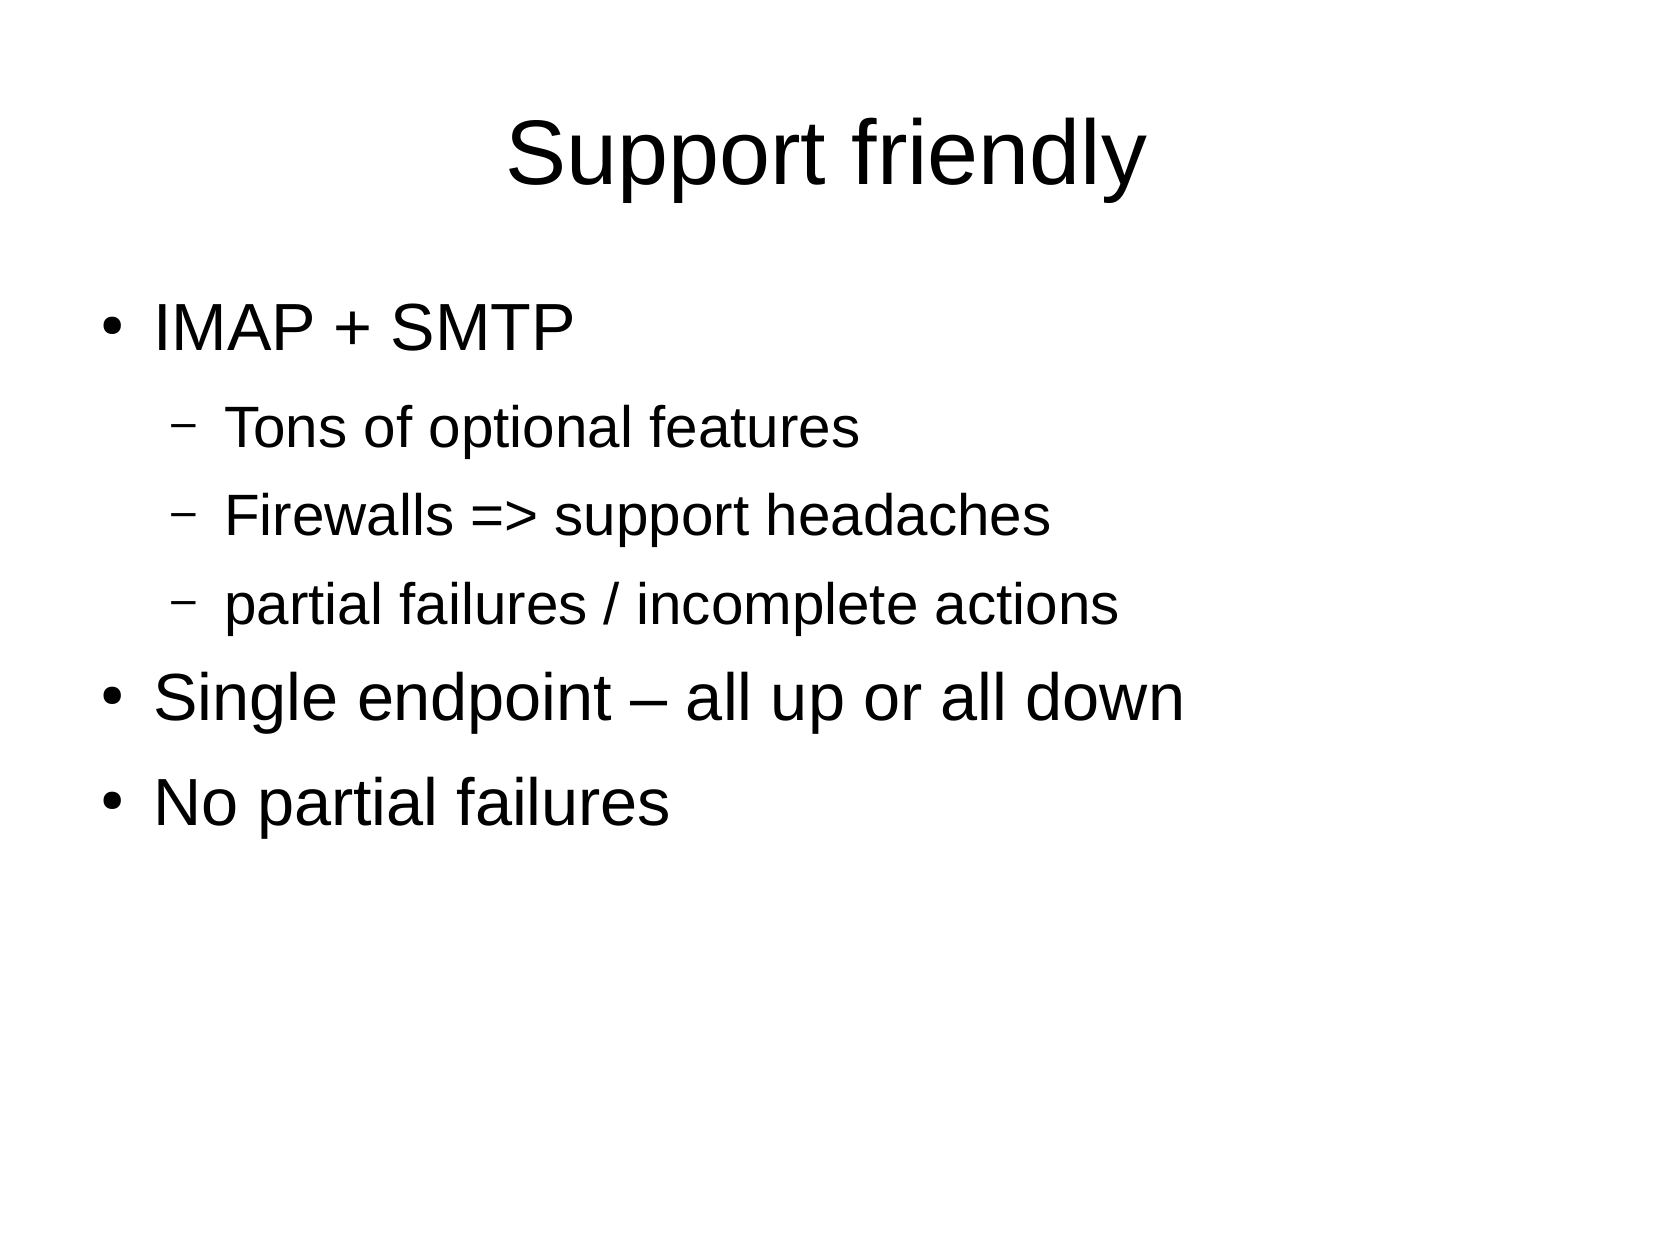

# Support friendly
IMAP + SMTP
Tons of optional features
Firewalls => support headaches
partial failures / incomplete actions
Single endpoint – all up or all down
No partial failures